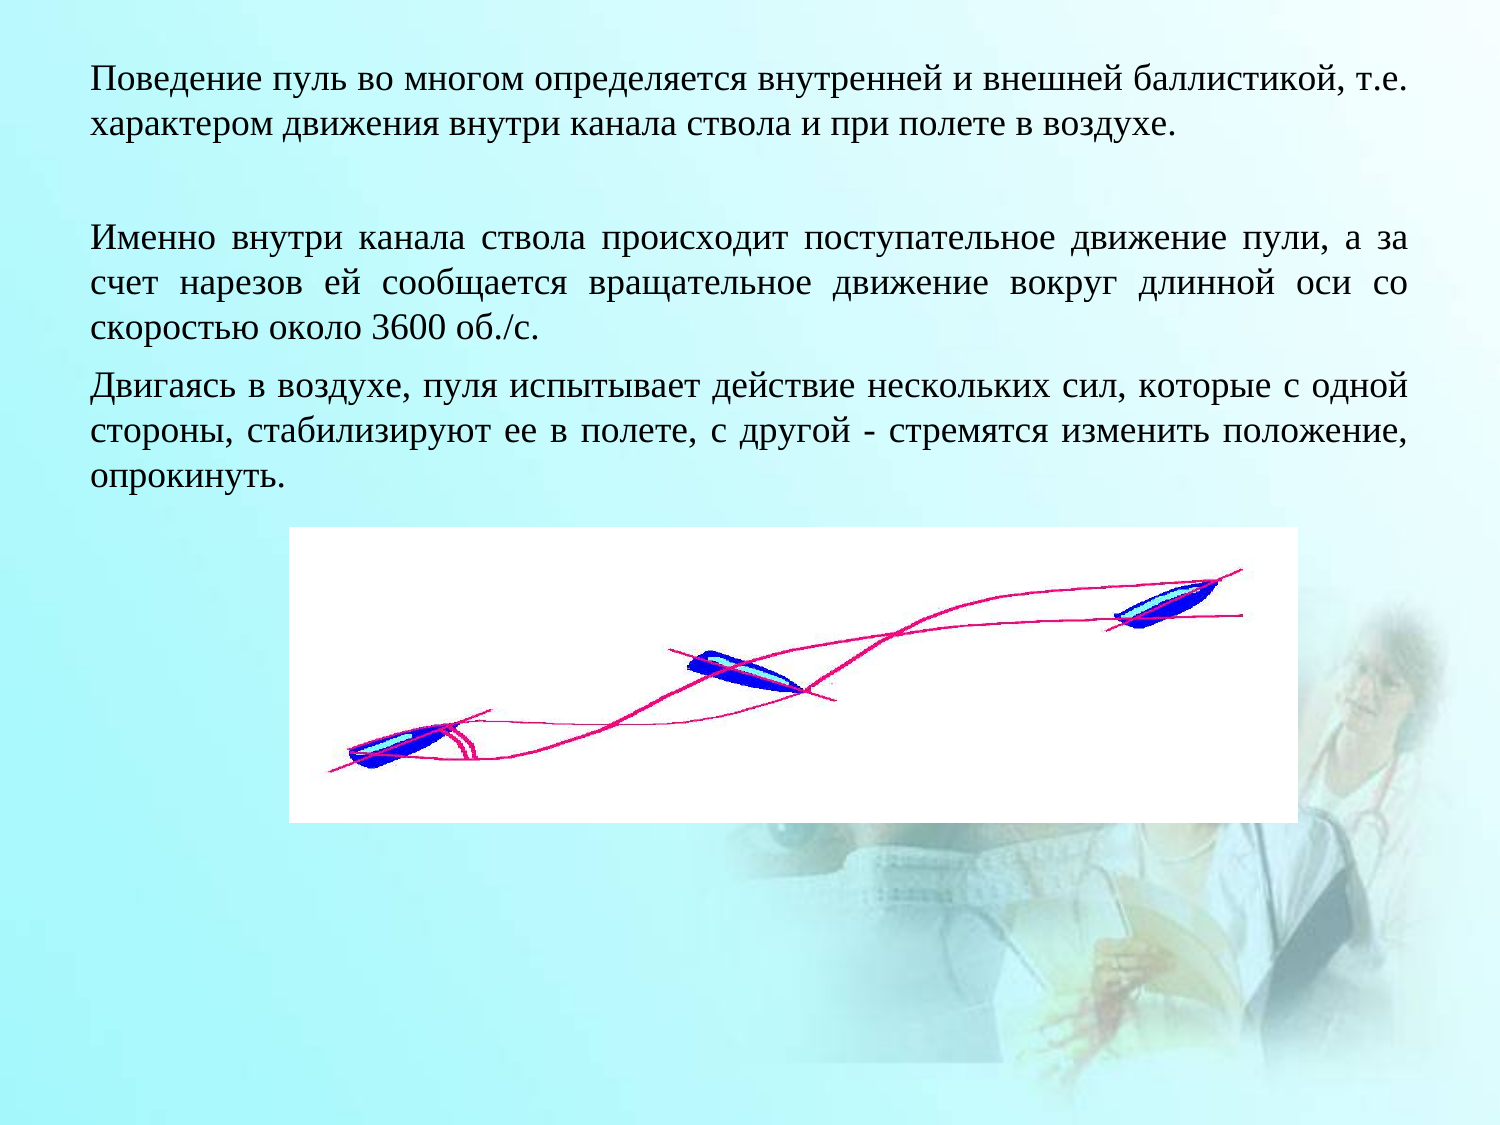

# Поведение пуль во многом определяется внутренней и внешней баллистикой, т.е. характером движения внутри канала ствола и при полете в воздухе.
Именно внутри канала ствола происходит поступательное движение пули, а за счет нарезов ей сообщается вращательное движение вокруг длинной оси со скоростью около 3600 об./с.
Двигаясь в воздухе, пуля испытывает действие нескольких сил, которые с одной стороны, стабилизируют ее в полете, с другой - стремятся изменить положение, опрокинуть.